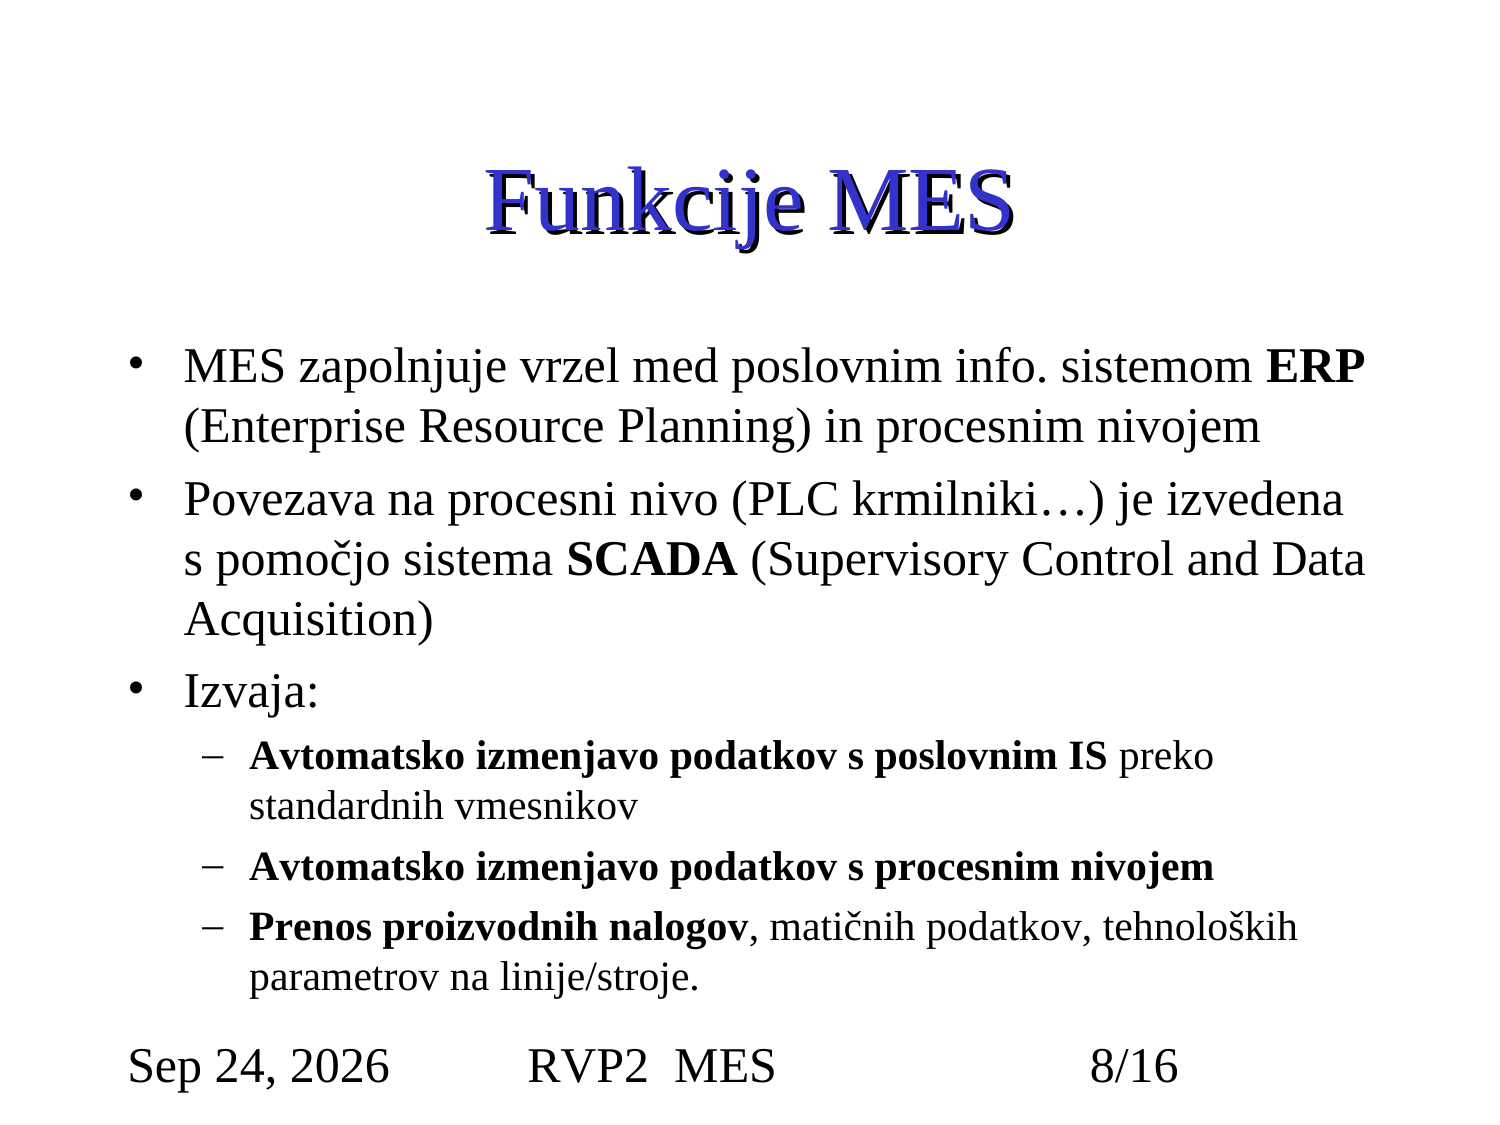

# Funkcije MES
MES zapolnjuje vrzel med poslovnim info. sistemom ERP (Enterprise Resource Planning) in procesnim nivojem
Povezava na procesni nivo (PLC krmilniki…) je izvedena s pomočjo sistema SCADA (Supervisory Control and Data Acquisition)
Izvaja:
Avtomatsko izmenjavo podatkov s poslovnim IS preko standardnih vmesnikov
Avtomatsko izmenjavo podatkov s procesnim nivojem
Prenos proizvodnih nalogov, matičnih podatkov, tehnoloških parametrov na linije/stroje.
April 2002
RVP2 MES
8